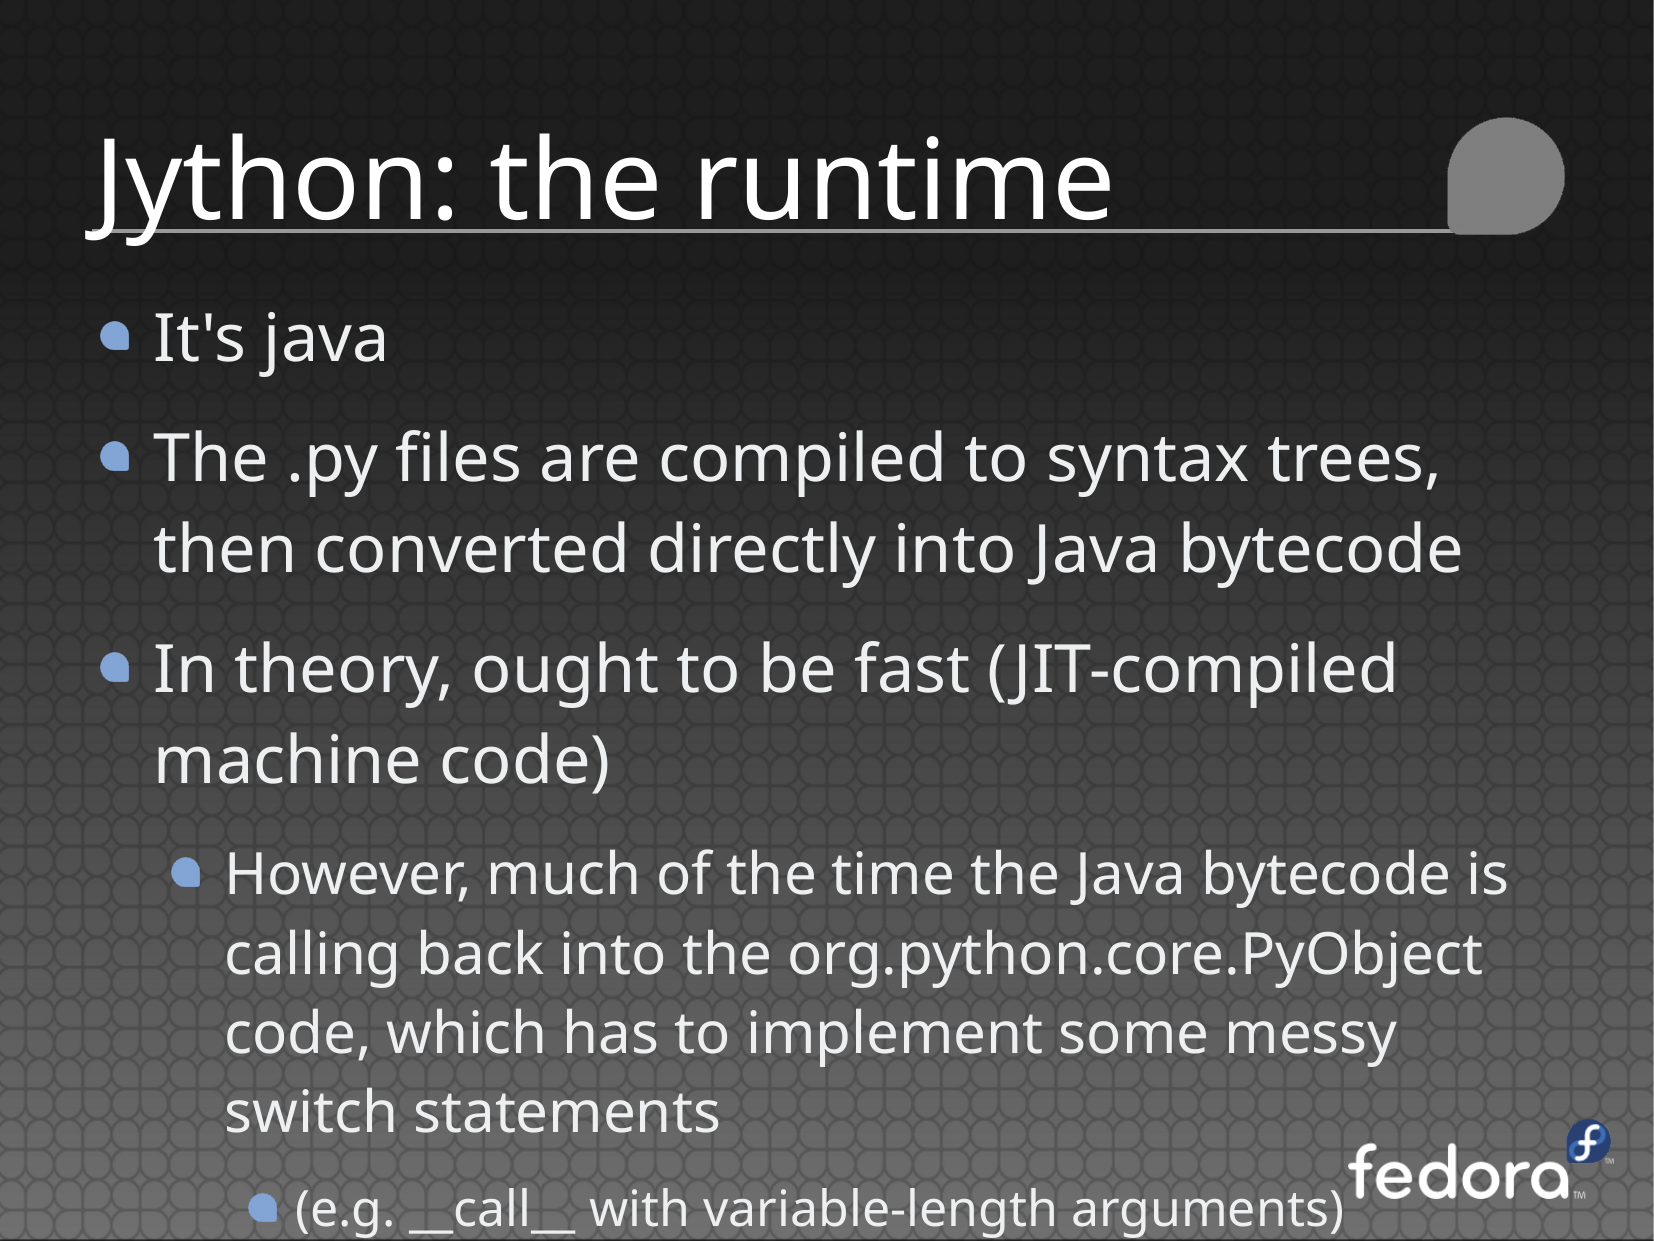

Jython: the runtime
# It's java
The .py files are compiled to syntax trees, then converted directly into Java bytecode
In theory, ought to be fast (JIT-compiled machine code)
However, much of the time the Java bytecode is calling back into the org.python.core.PyObject code, which has to implement some messy switch statements
(e.g. __call__ with variable-length arguments)